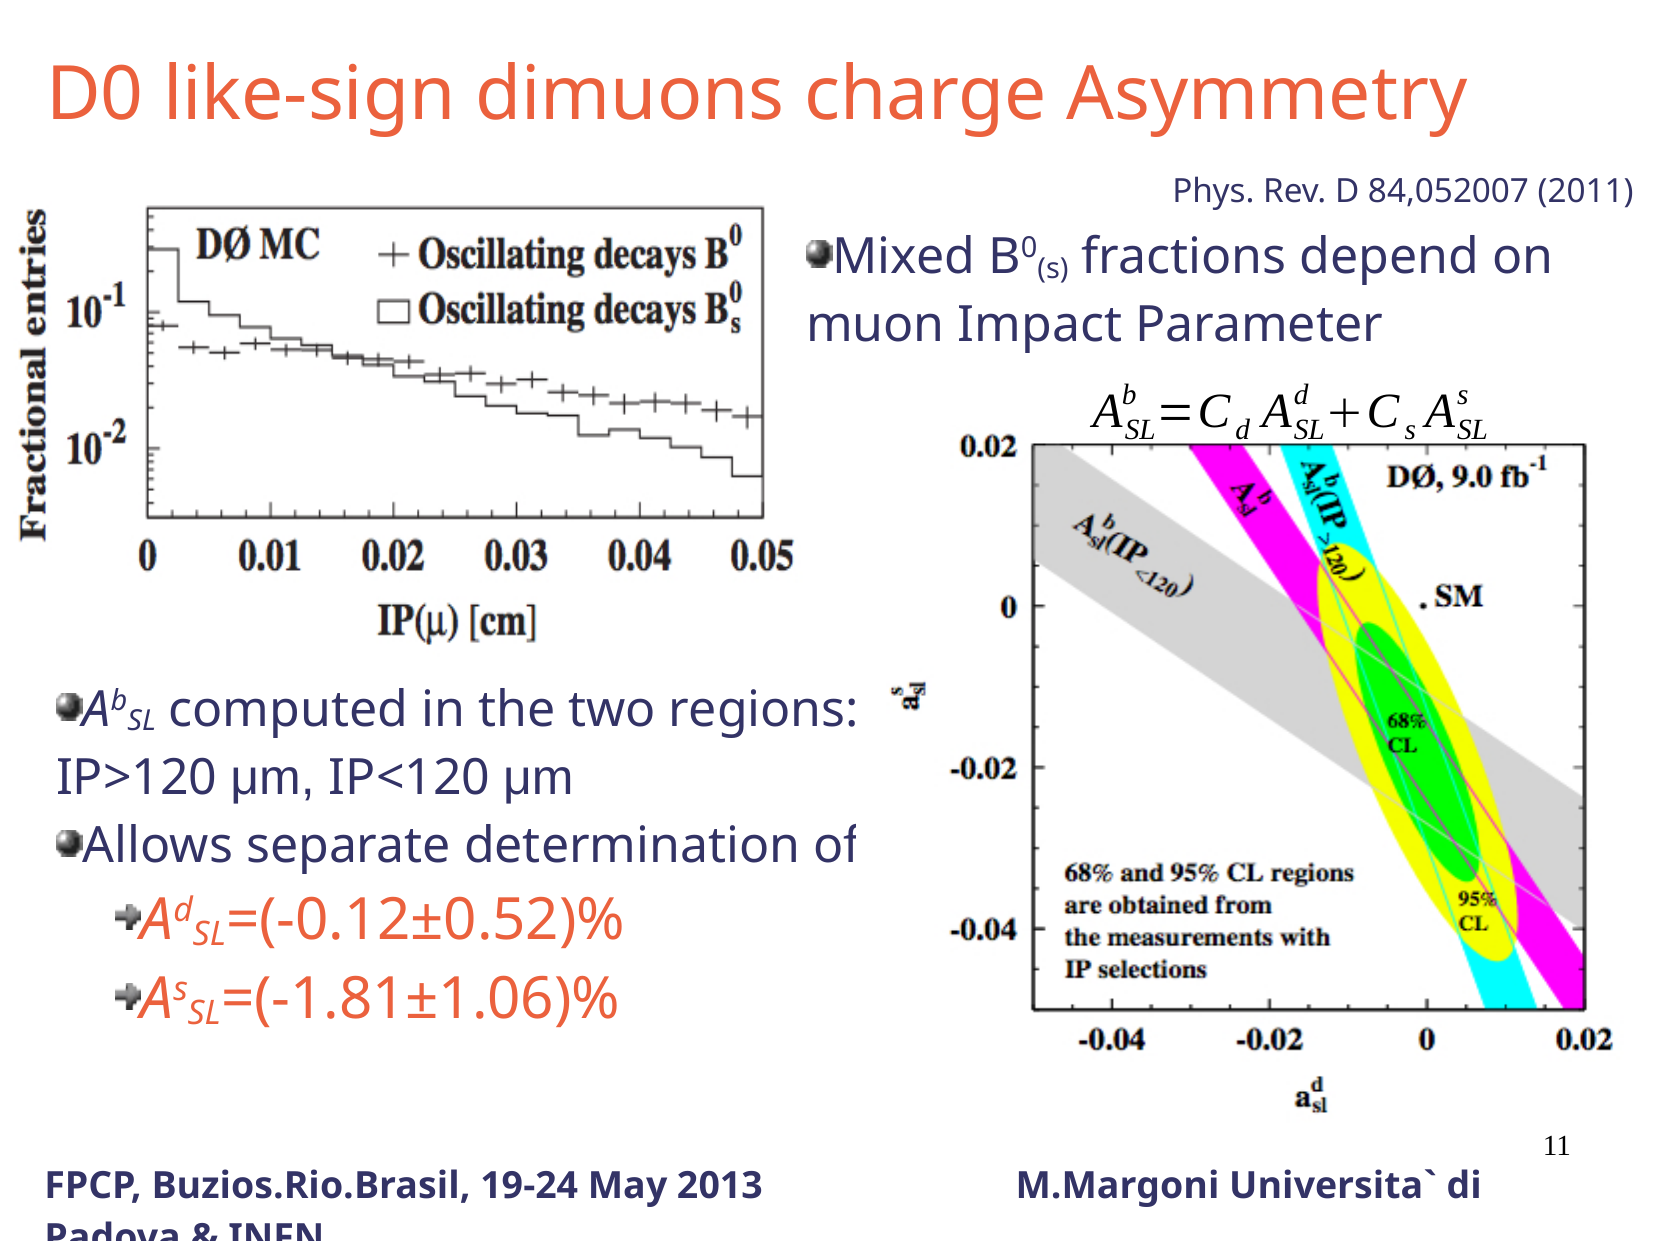

D0 like-sign dimuons charge Asymmetry
Phys. Rev. D 84,052007 (2011)
Mixed B0(s) fractions depend on muon Impact Parameter
AbSL computed in the two regions:
IP>120 μm, IP<120 μm
Allows separate determination of
AdSL=(-0.12±0.52)%
AsSL=(-1.81±1.06)%
11
FPCP, Buzios.Rio.Brasil, 19-24 May 2013 M.Margoni Universita` di Padova & INFN